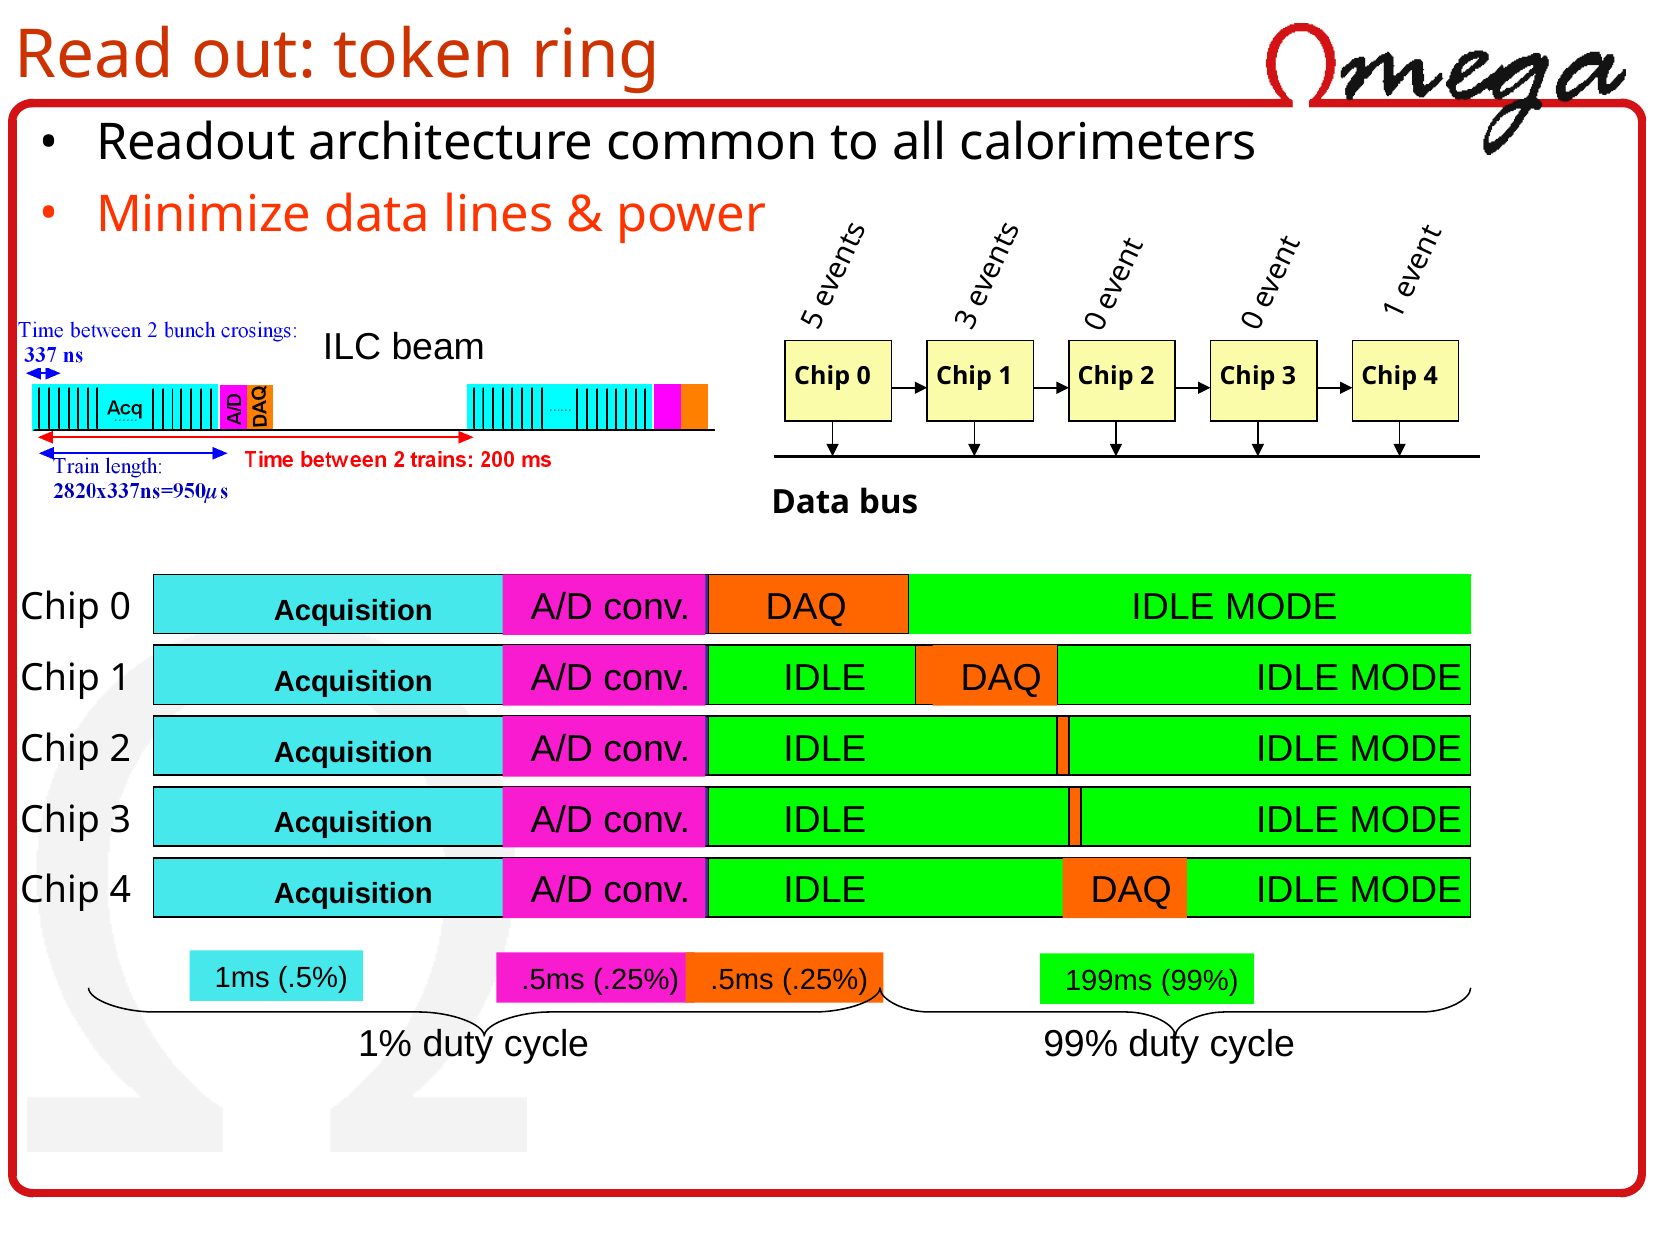

# Read out: token ring
Readout architecture common to all calorimeters
Minimize data lines & power
1 event
5 events
3 events
0 event
0 event
Chip 0
Chip 1
Chip 2
Chip 3
Chip 4
Data bus
ILC beam
Chip 0
A/D conv.
DAQ
IDLE MODE
Acquisition
Chip 1
A/D conv.
IDLE
DAQ
IDLE MODE
Acquisition
Chip 2
A/D conv.
IDLE
IDLE MODE
Acquisition
Chip 3
A/D conv.
IDLE
IDLE MODE
Acquisition
Chip 4
A/D conv.
IDLE
DAQ
IDLE MODE
Acquisition
1ms (.5%)
.5ms (.25%)
.5ms (.25%)
199ms (99%)
1% duty cycle
99% duty cycle